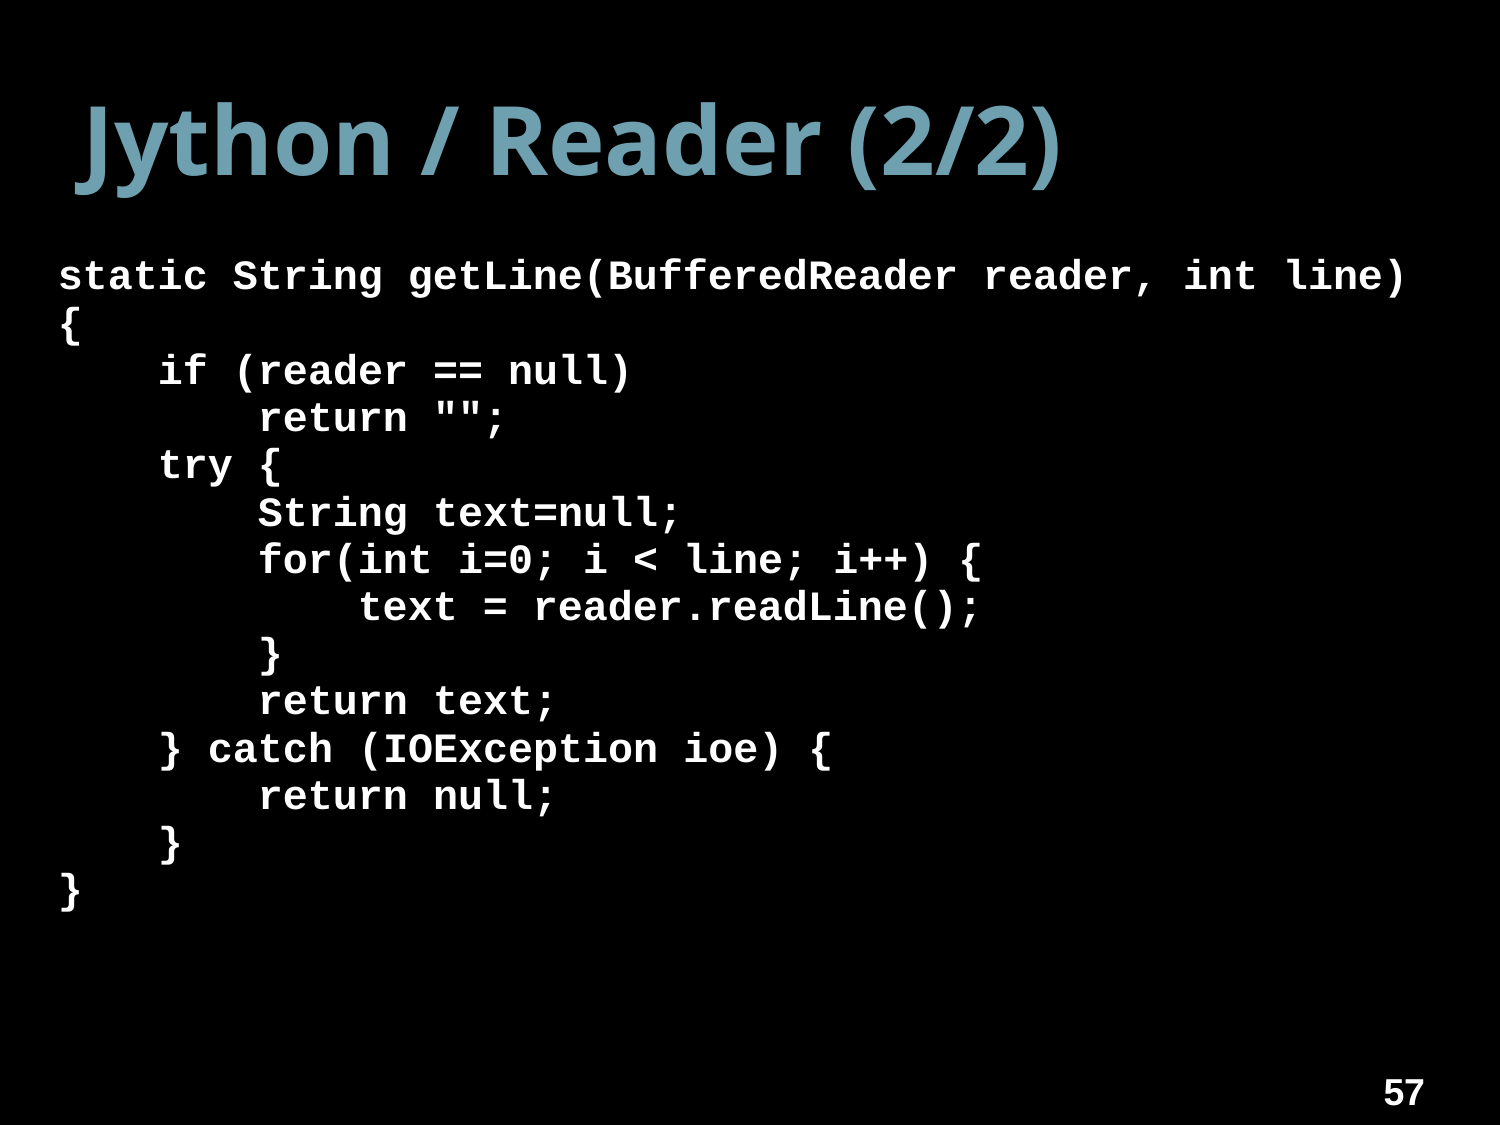

# Jython / Reader (2/2)
static String getLine(BufferedReader reader, int line) {
 if (reader == null)
 return "";
 try {
 String text=null;
 for(int i=0; i < line; i++) {
 text = reader.readLine();
 }
 return text;
 } catch (IOException ioe) {
 return null;
 }
}
57